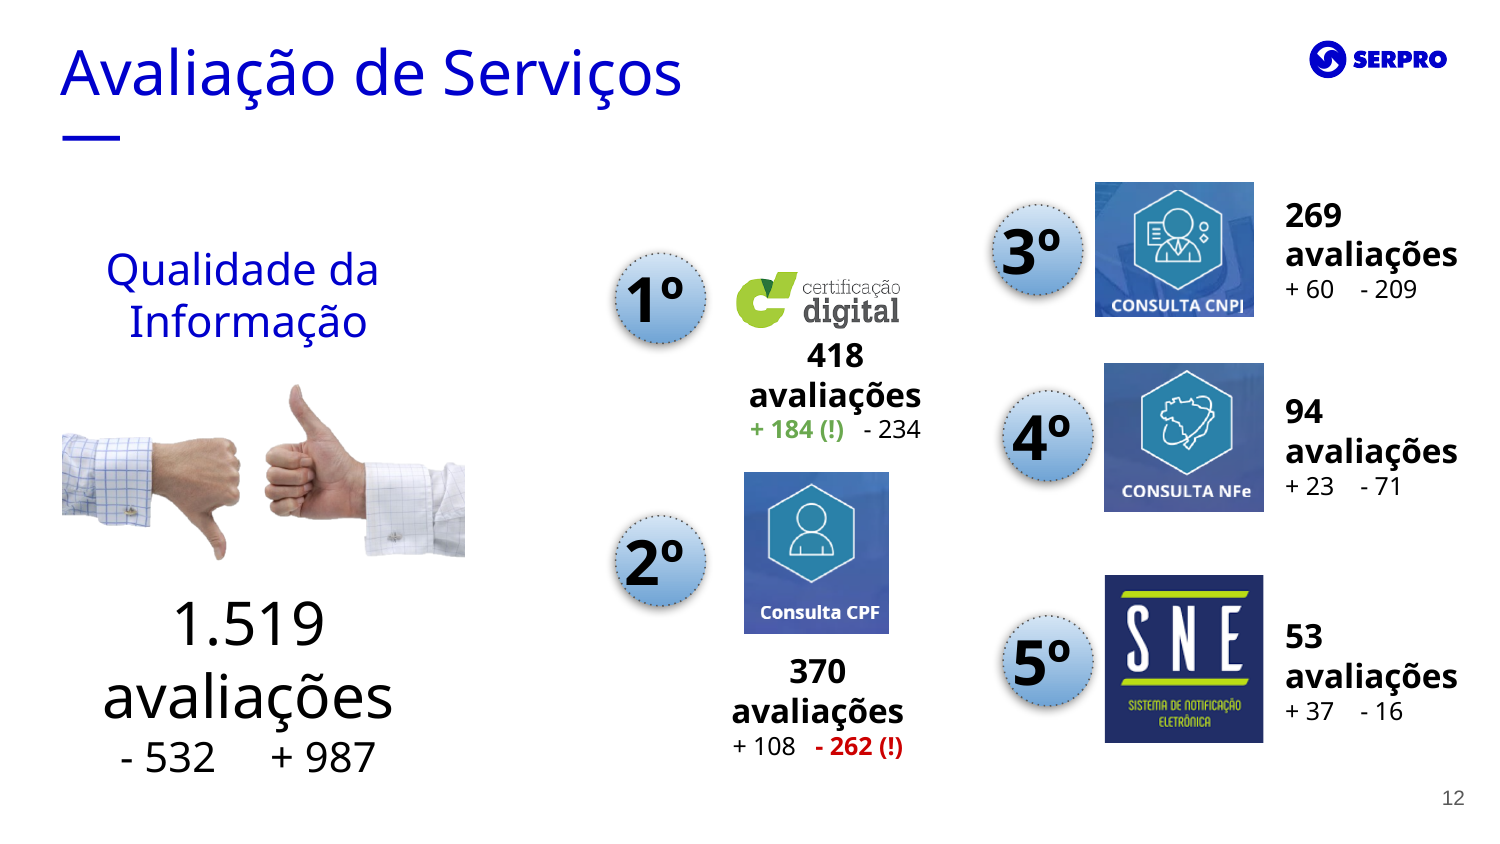

# Avaliação de Serviços
—
269 avaliações
+ 60 - 209
3º
Qualidade da
Informação
1º
418 avaliações
+ 184 (!) - 234
94 avaliações
+ 23 - 71
4º
2º
1.519 avaliações
- 532 + 987
53 avaliações
+ 37 - 16
5º
370 avaliações
+ 108 - 262 (!)